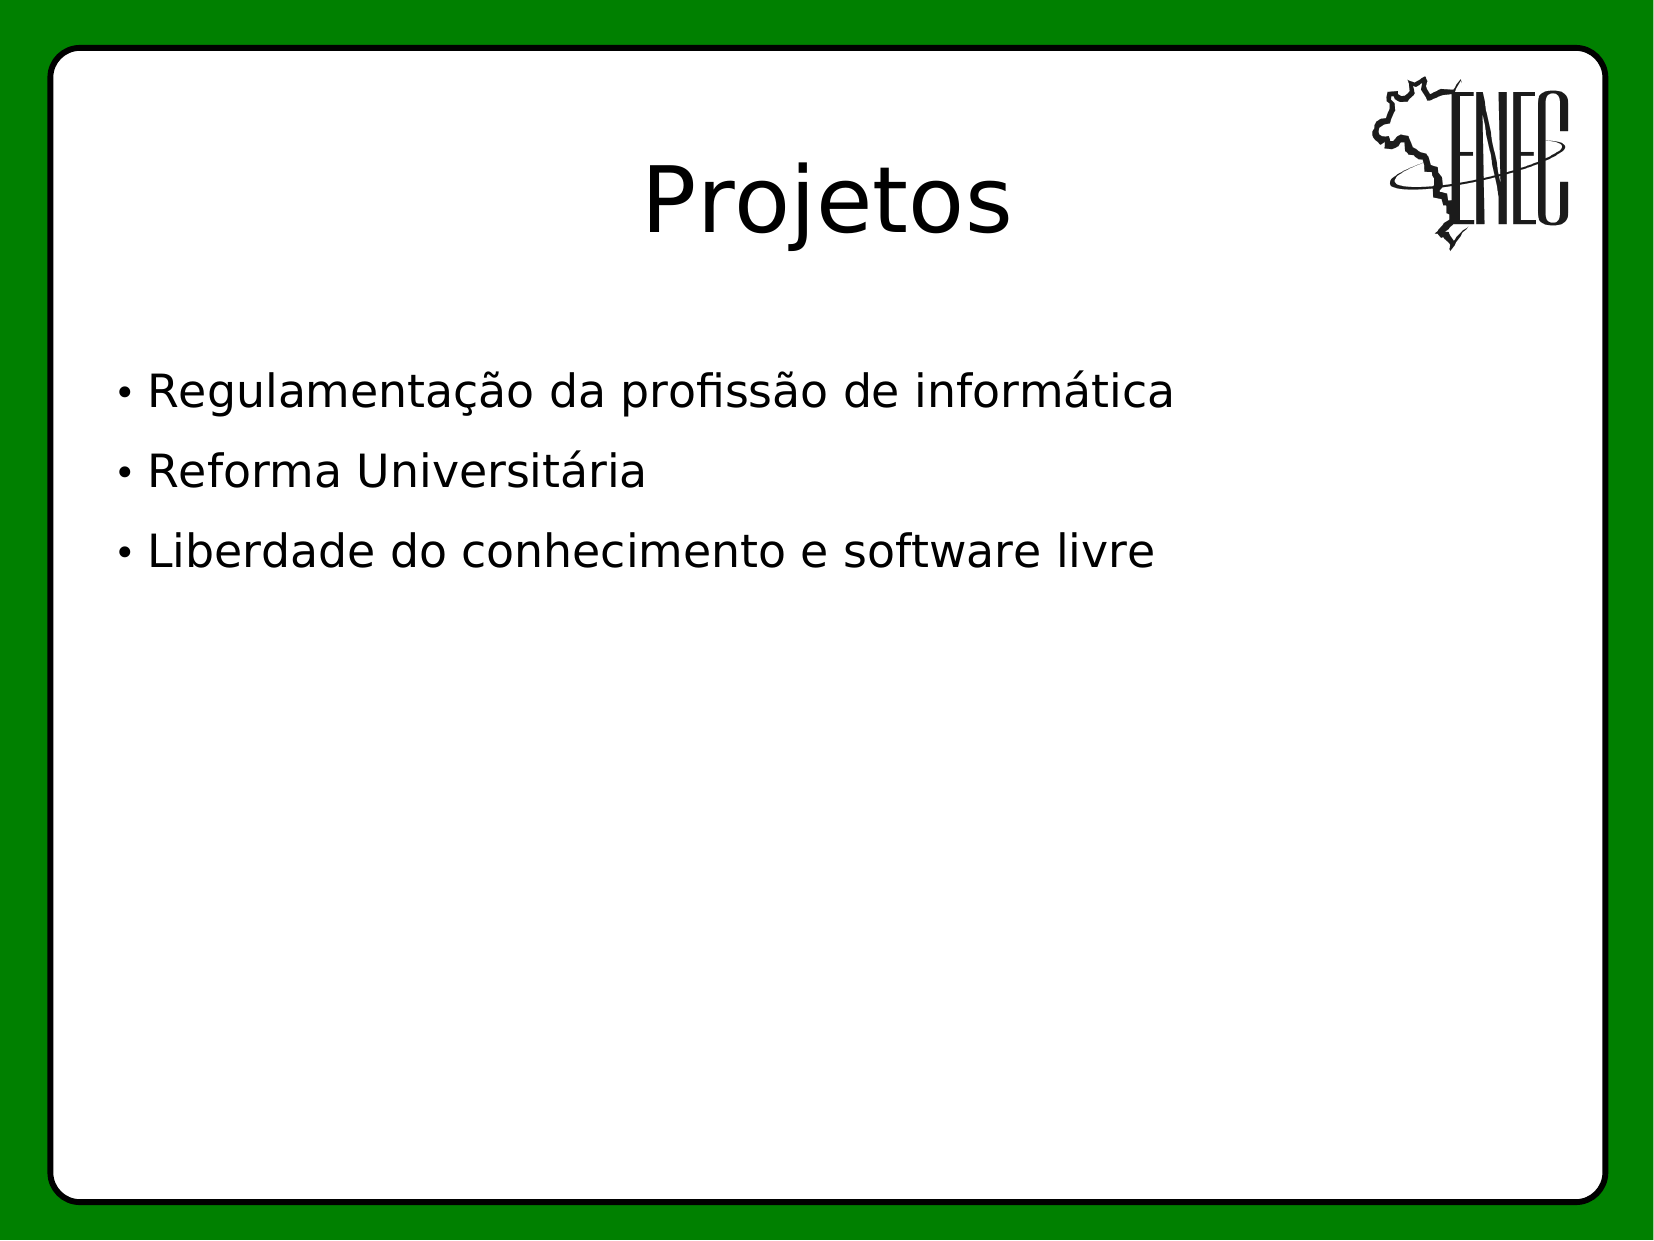

# Projetos
 Regulamentação da profissão de informática
 Reforma Universitária
 Liberdade do conhecimento e software livre